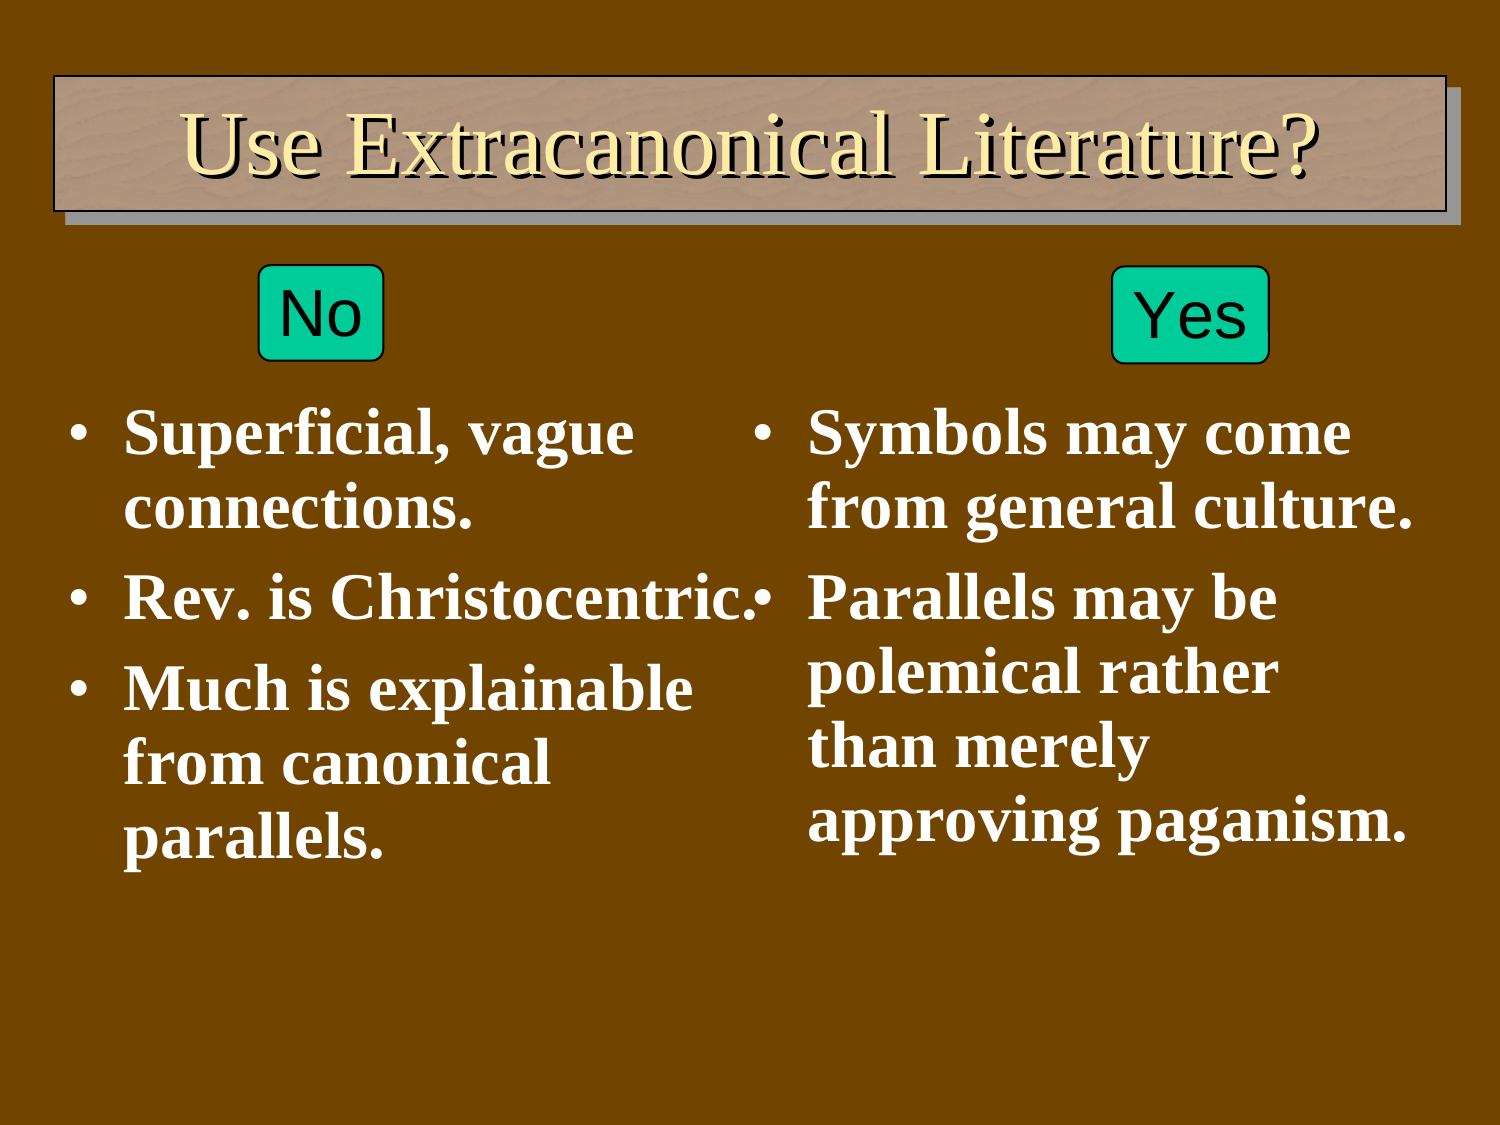

# Use Extracanonical Literature?
No
Yes
Superficial, vague connections.
Rev. is Christocentric.
Much is explainable from canonical parallels.
Symbols may come from general culture.
Parallels may be polemical rather than merely approving paganism.